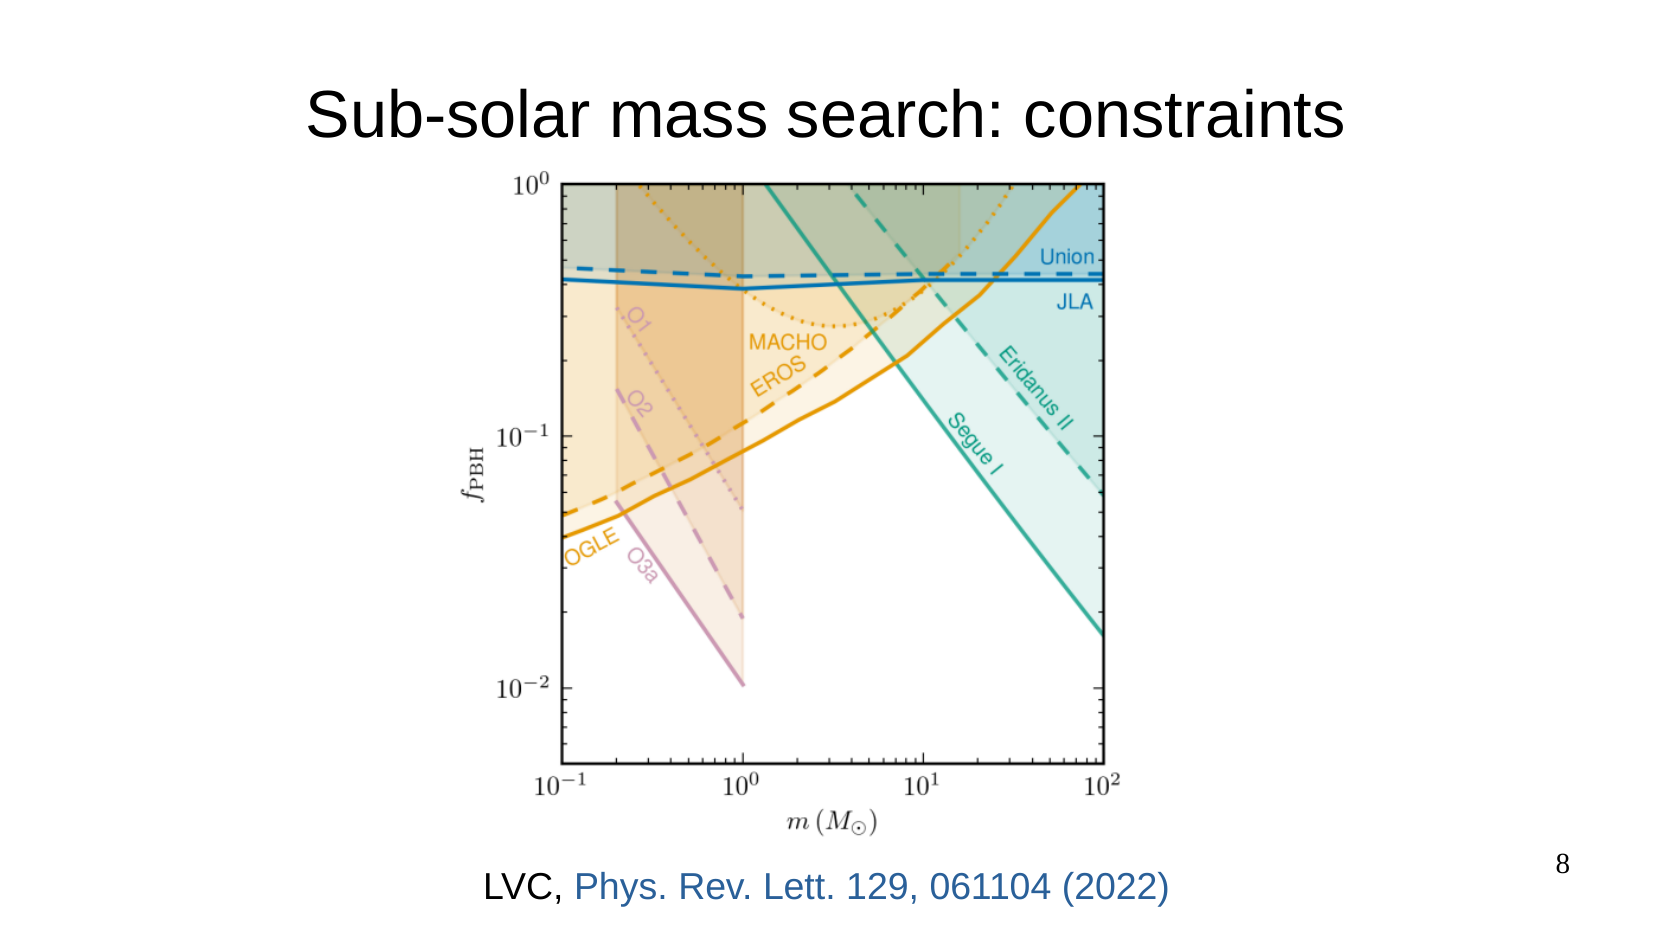

# Sub-solar mass search: constraints
8
LVC, Phys. Rev. Lett. 129, 061104 (2022)